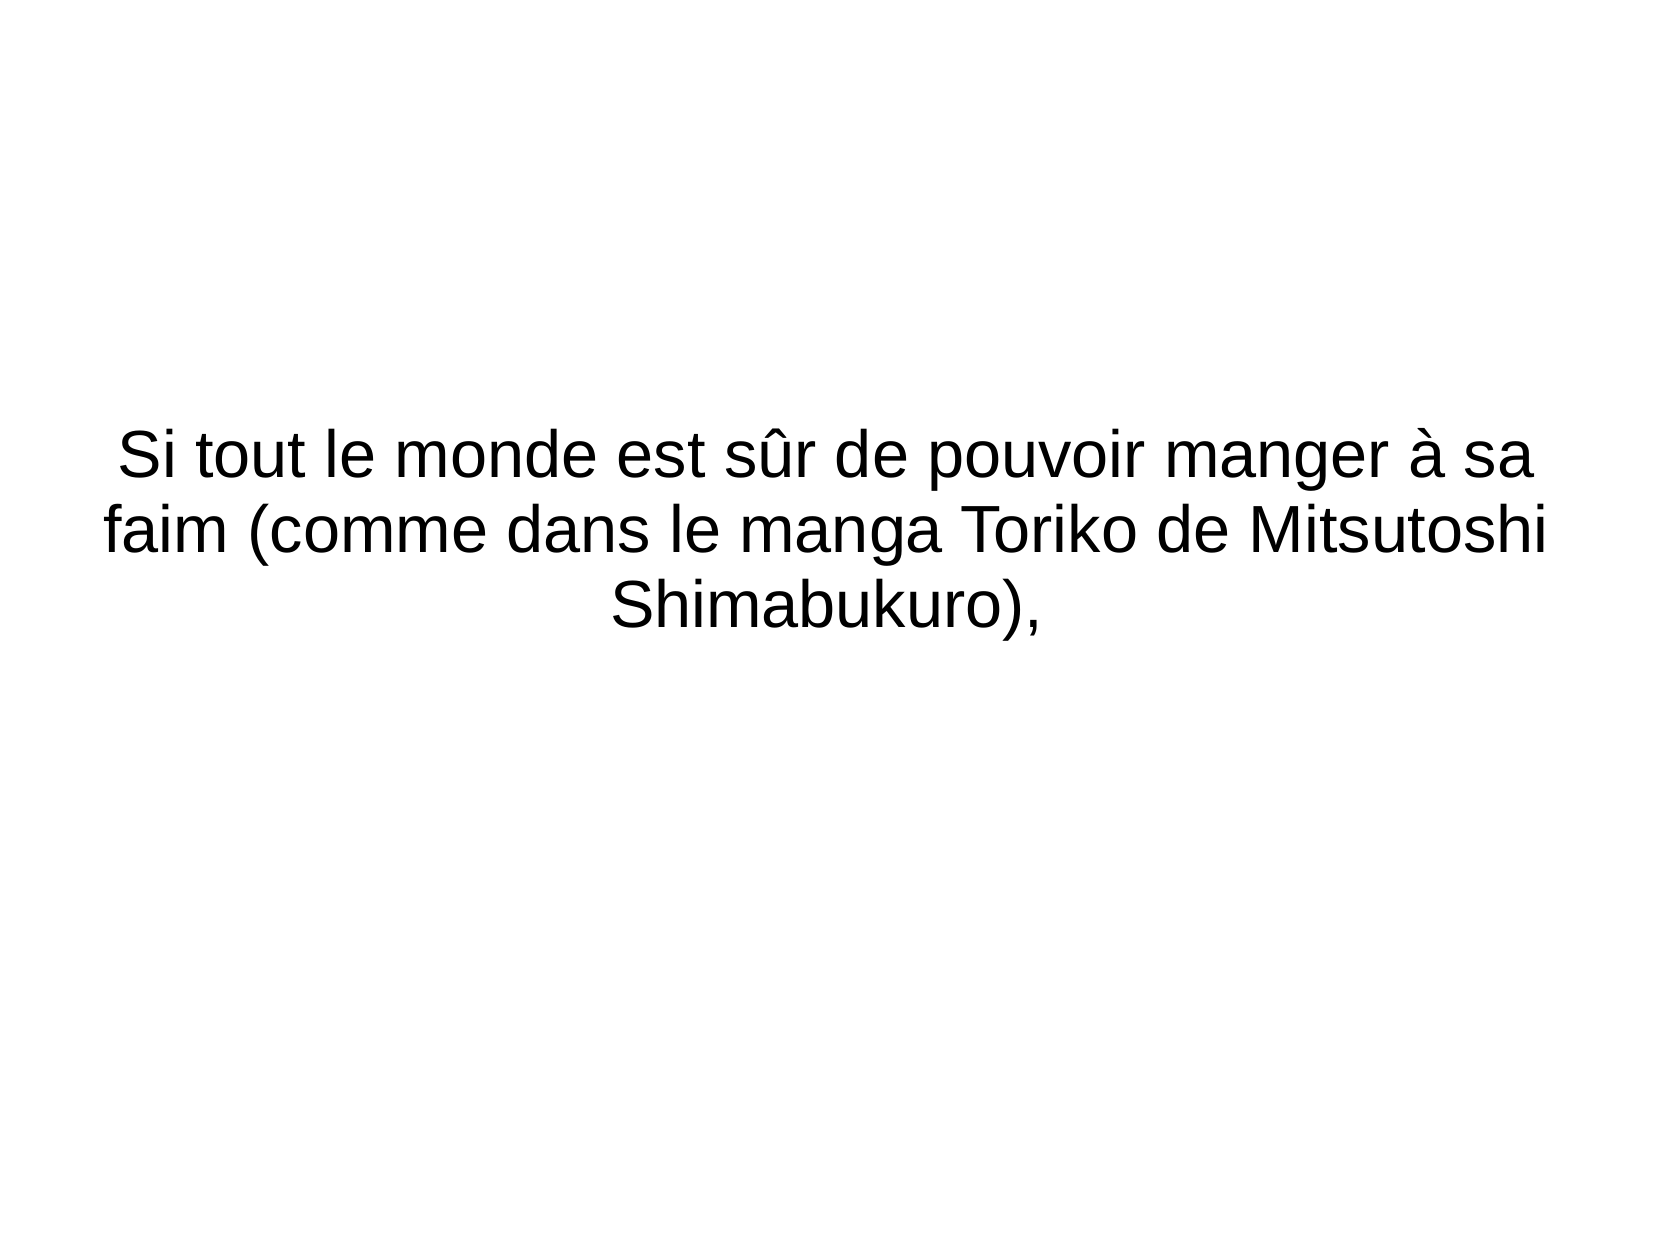

# Si tout le monde est sûr de pouvoir manger à sa faim (comme dans le manga Toriko de Mitsutoshi Shimabukuro),